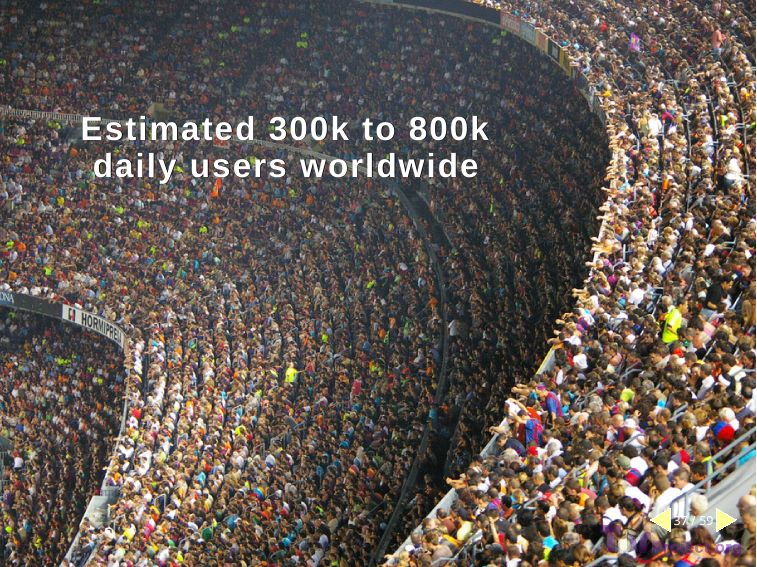

Estimated 300k to 800k daily users worldwide